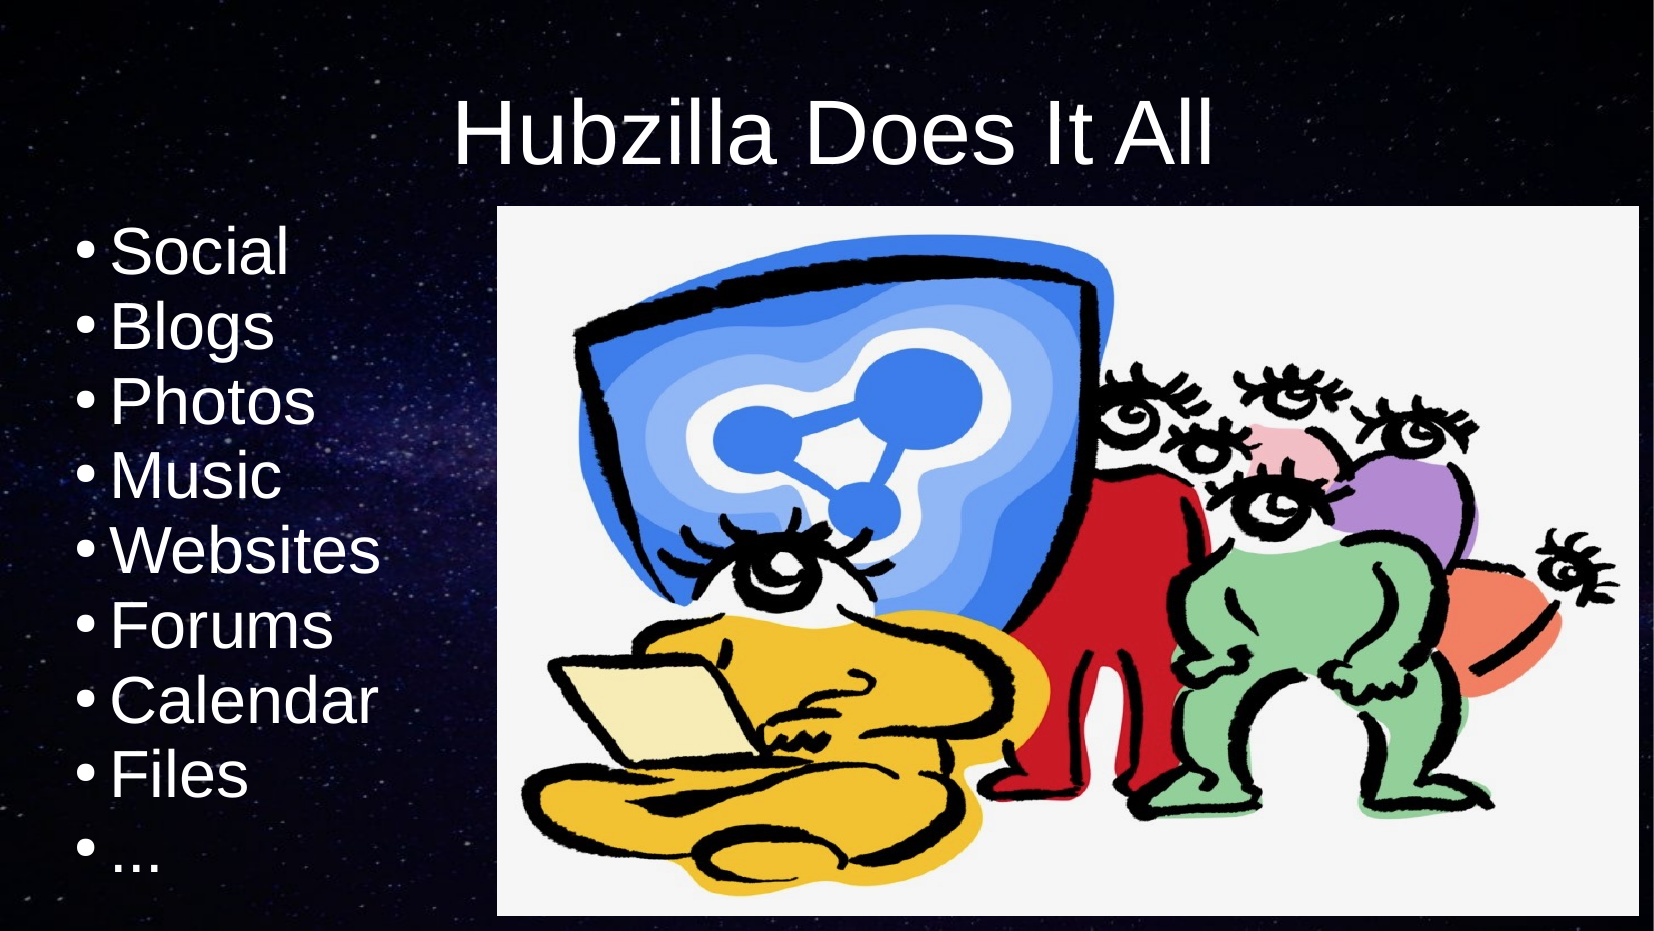

# Hubzilla Does It All
Social
Blogs
Photos
Music
Websites
Forums
Calendar
Files
...